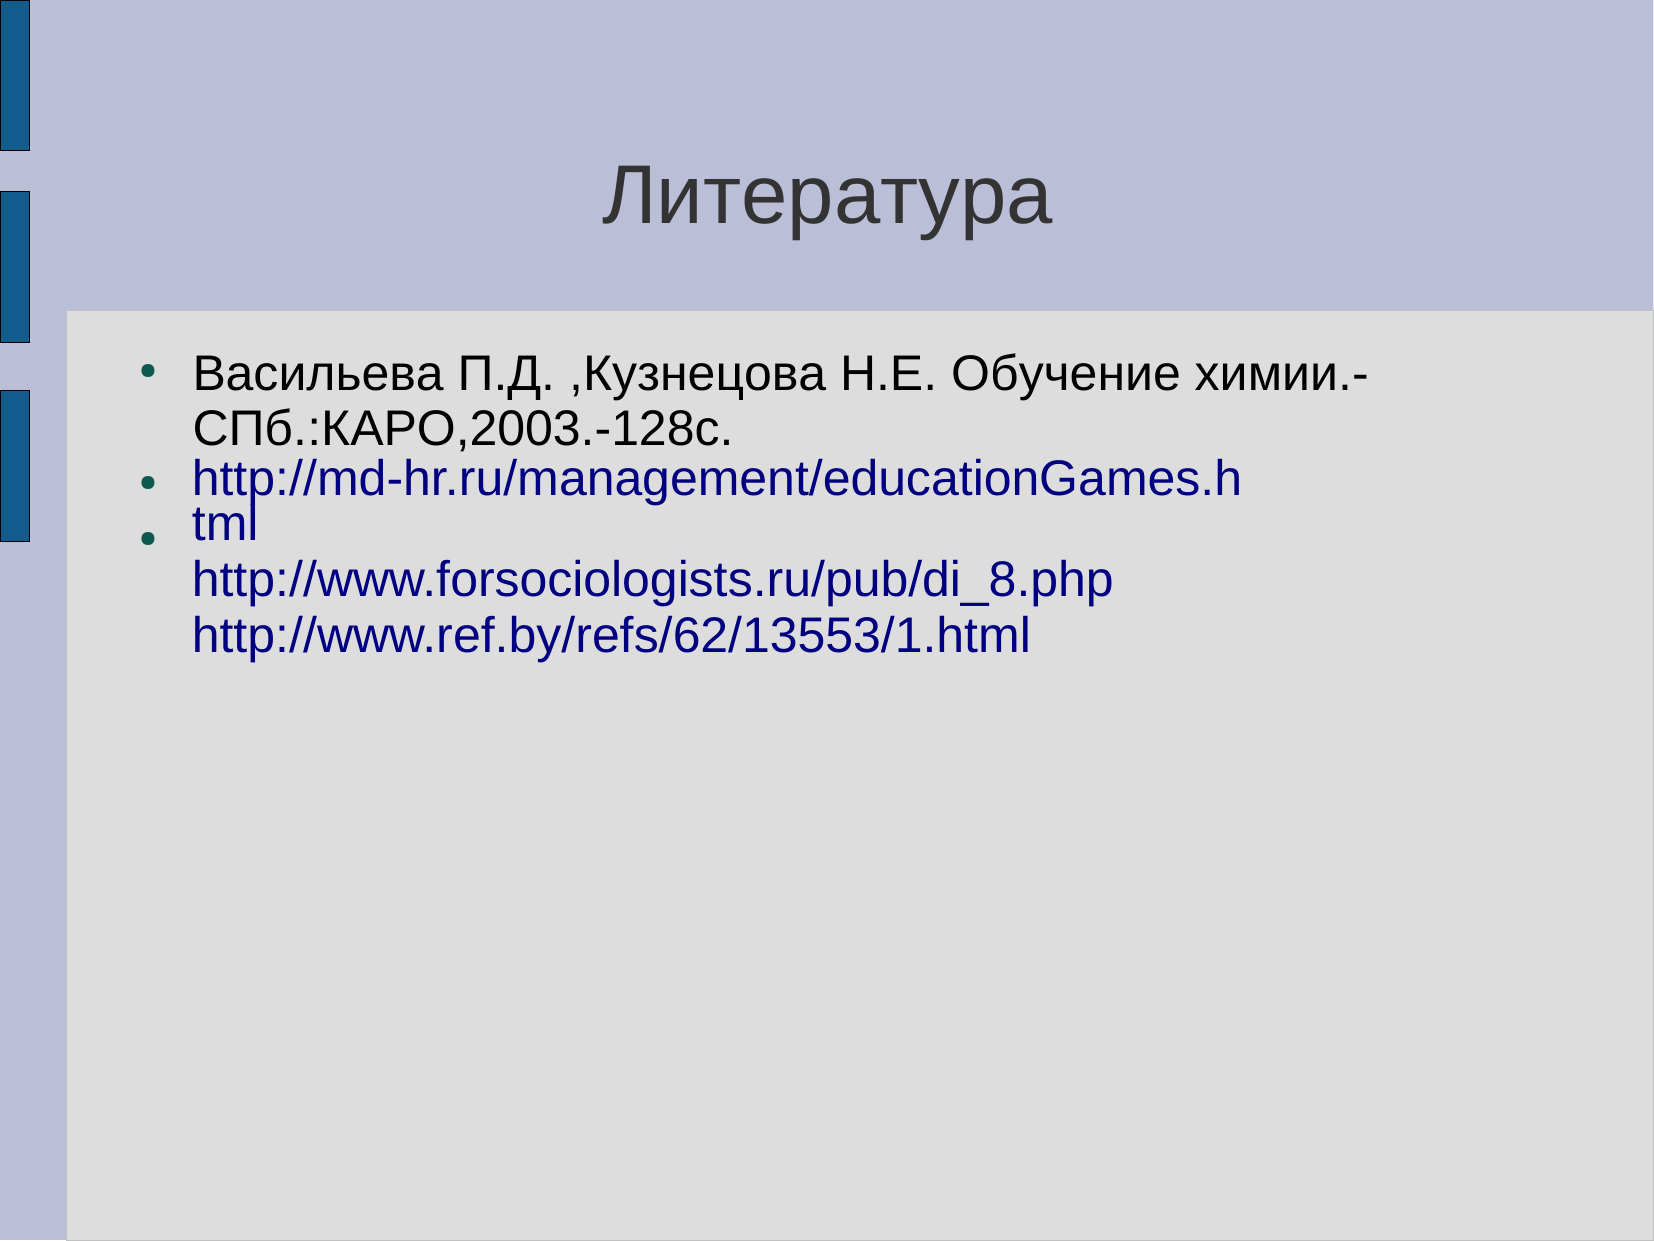

# Литература
Васильева П.Д. ,Кузнецова Н.Е. Обучение химии.-СПб.:КАРО,2003.-128с.
http://md-hr.ru/management/educationGames.html
http://www.forsociologists.ru/pub/di_8.php
http://www.ref.by/refs/62/13553/1.html